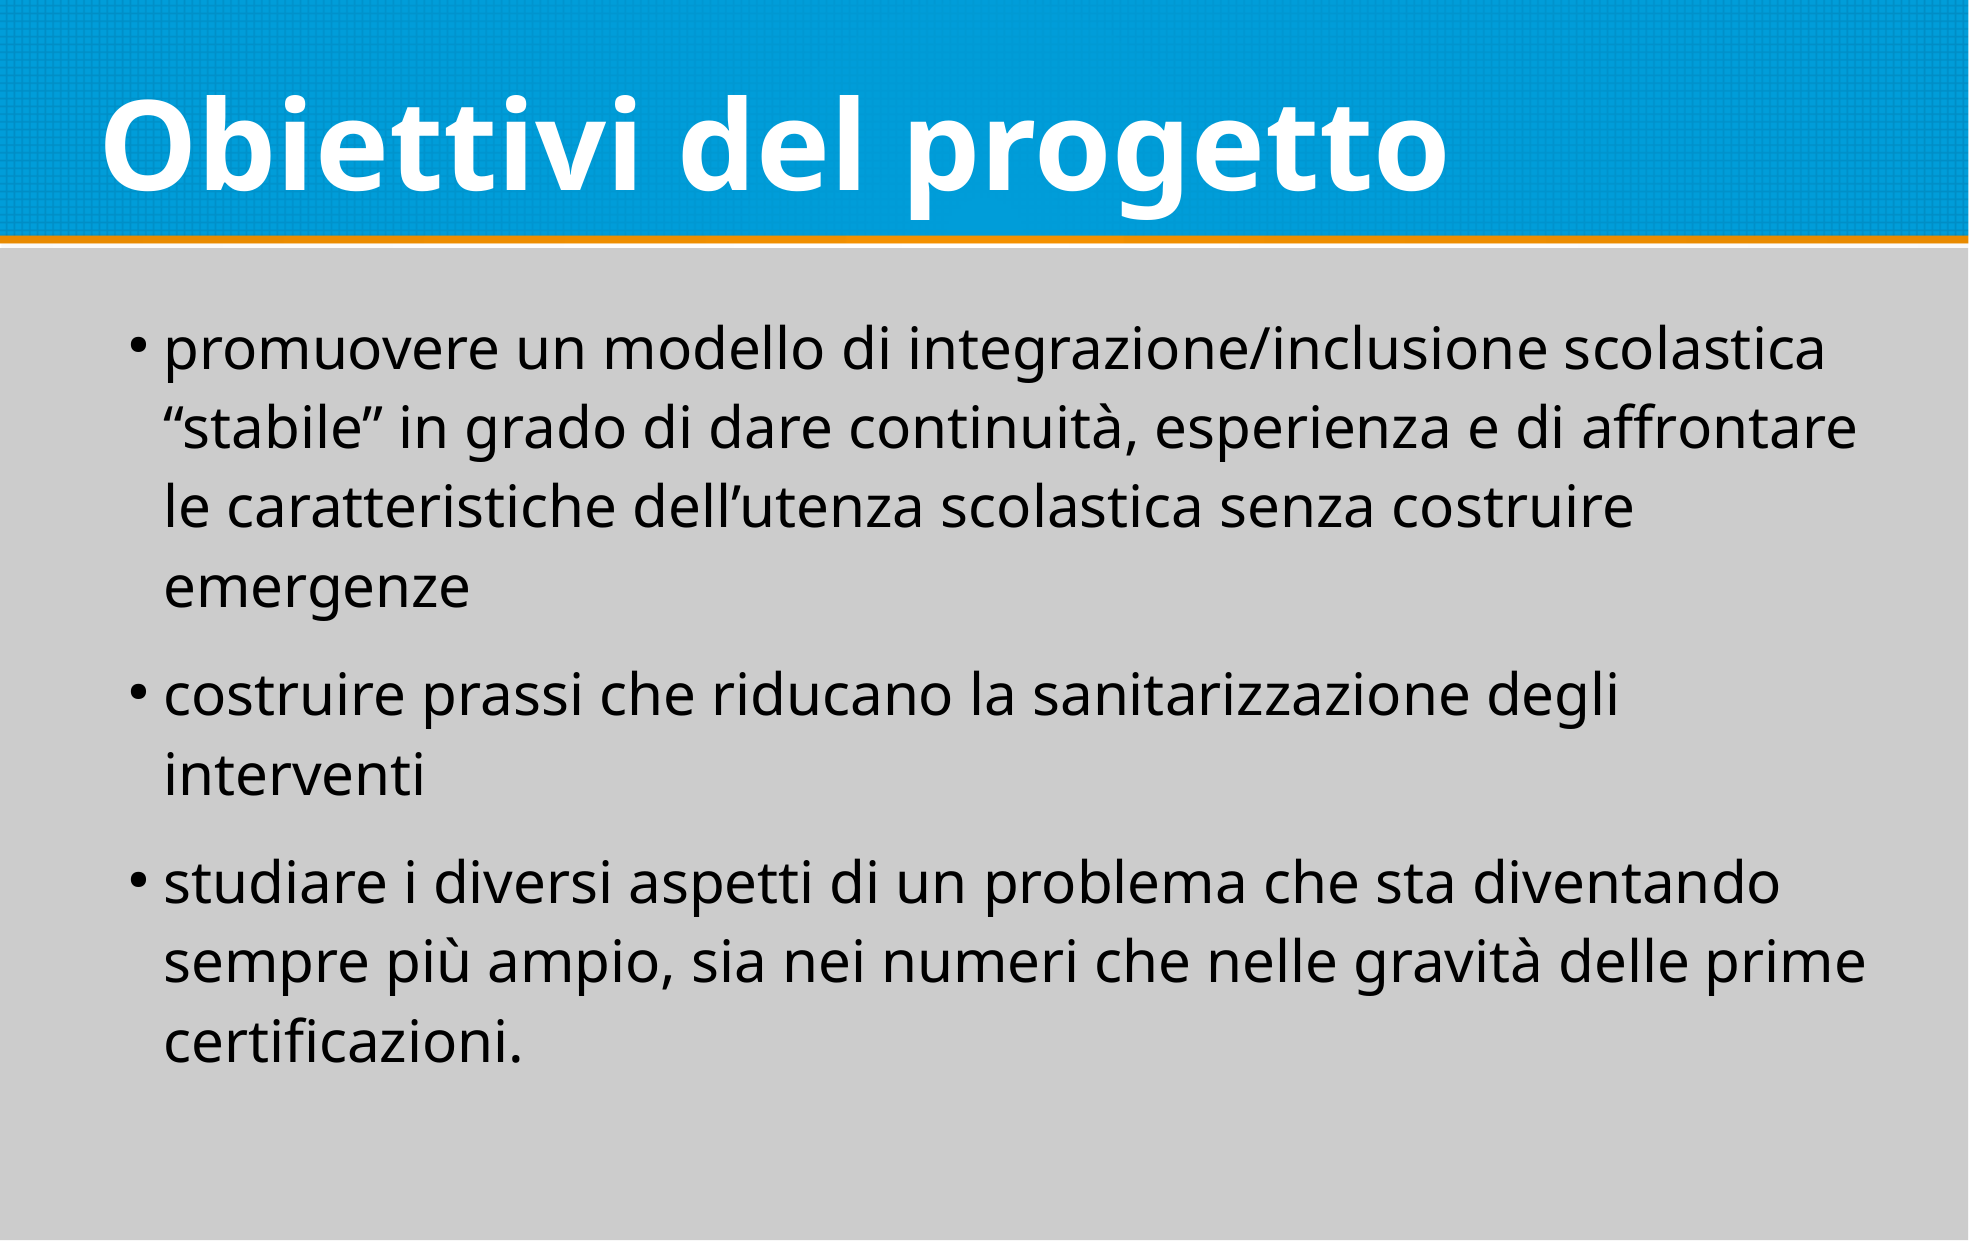

# Obiettivi del progetto
promuovere un modello di integrazione/inclusione scolastica “stabile” in grado di dare continuità, esperienza e di affrontare le caratteristiche dell’utenza scolastica senza costruire emergenze
costruire prassi che riducano la sanitarizzazione degli interventi
studiare i diversi aspetti di un problema che sta diventando sempre più ampio, sia nei numeri che nelle gravità delle prime certificazioni.